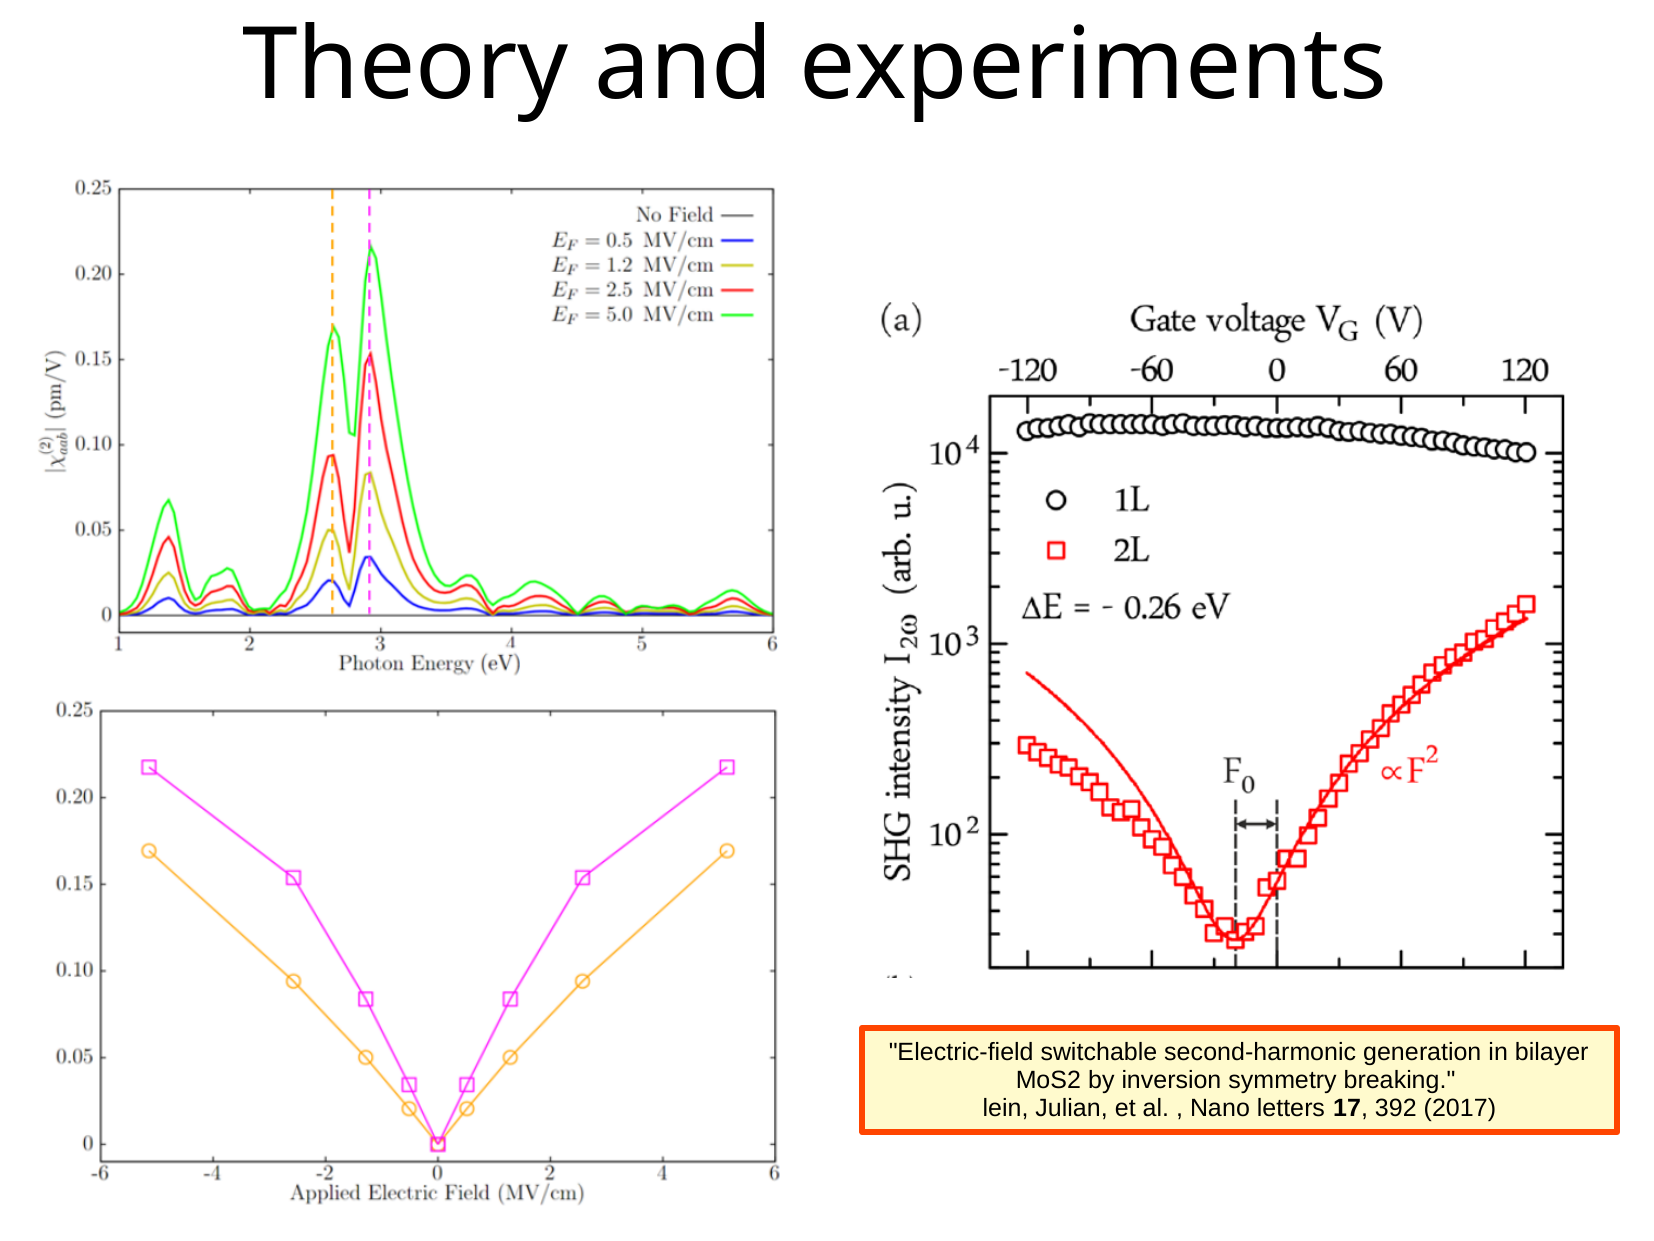

# Theory and experiments
"Electric-field switchable second-harmonic generation in bilayer MoS2 by inversion symmetry breaking."
lein, Julian, et al. , Nano letters 17, 392 (2017)